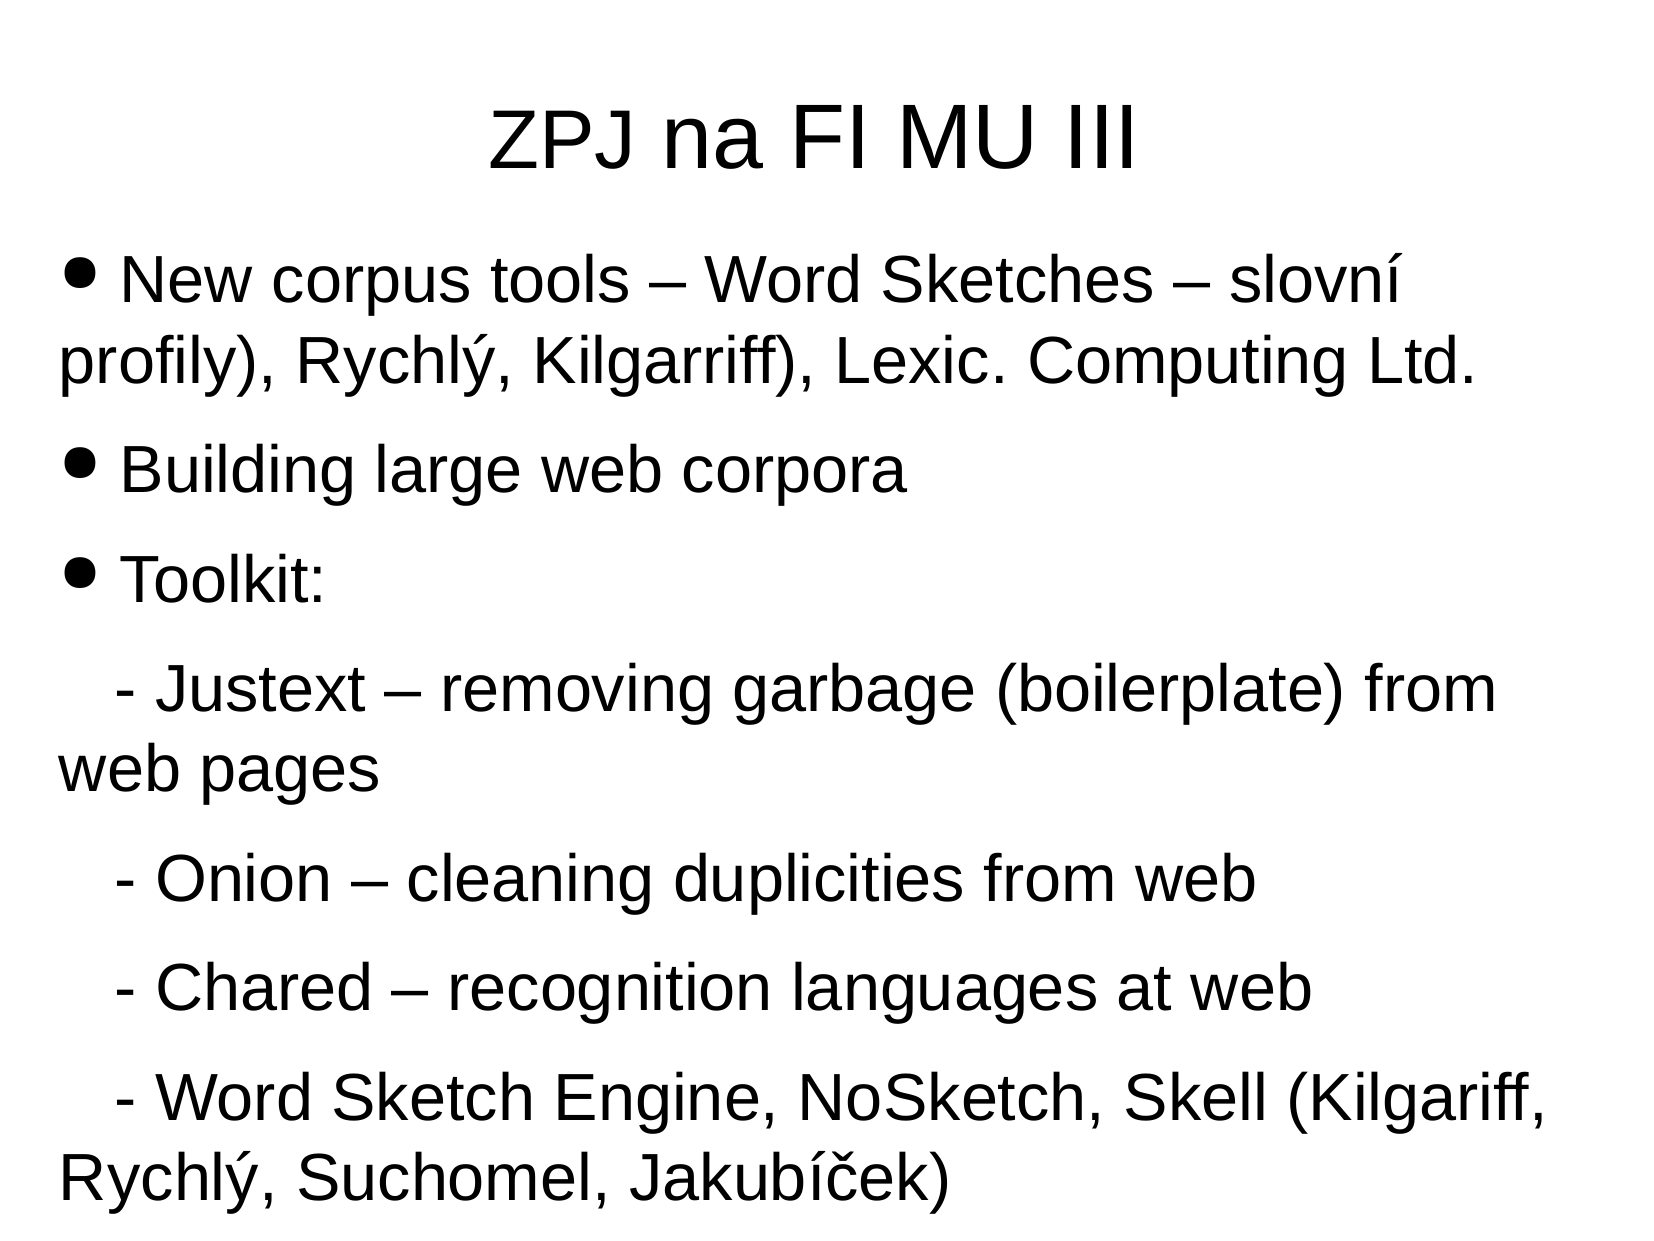

# ZPJ na FI MU III
 New corpus tools – Word Sketches – slovní profily), Rychlý, Kilgarriff), Lexic. Computing Ltd.
 Building large web corpora
 Toolkit:
 - Justext – removing garbage (boilerplate) from web pages
 - Onion – cleaning duplicities from web
 - Chared – recognition languages at web
 - Word Sketch Engine, NoSketch, Skell (Kilgariff, Rychlý, Suchomel, Jakubíček)